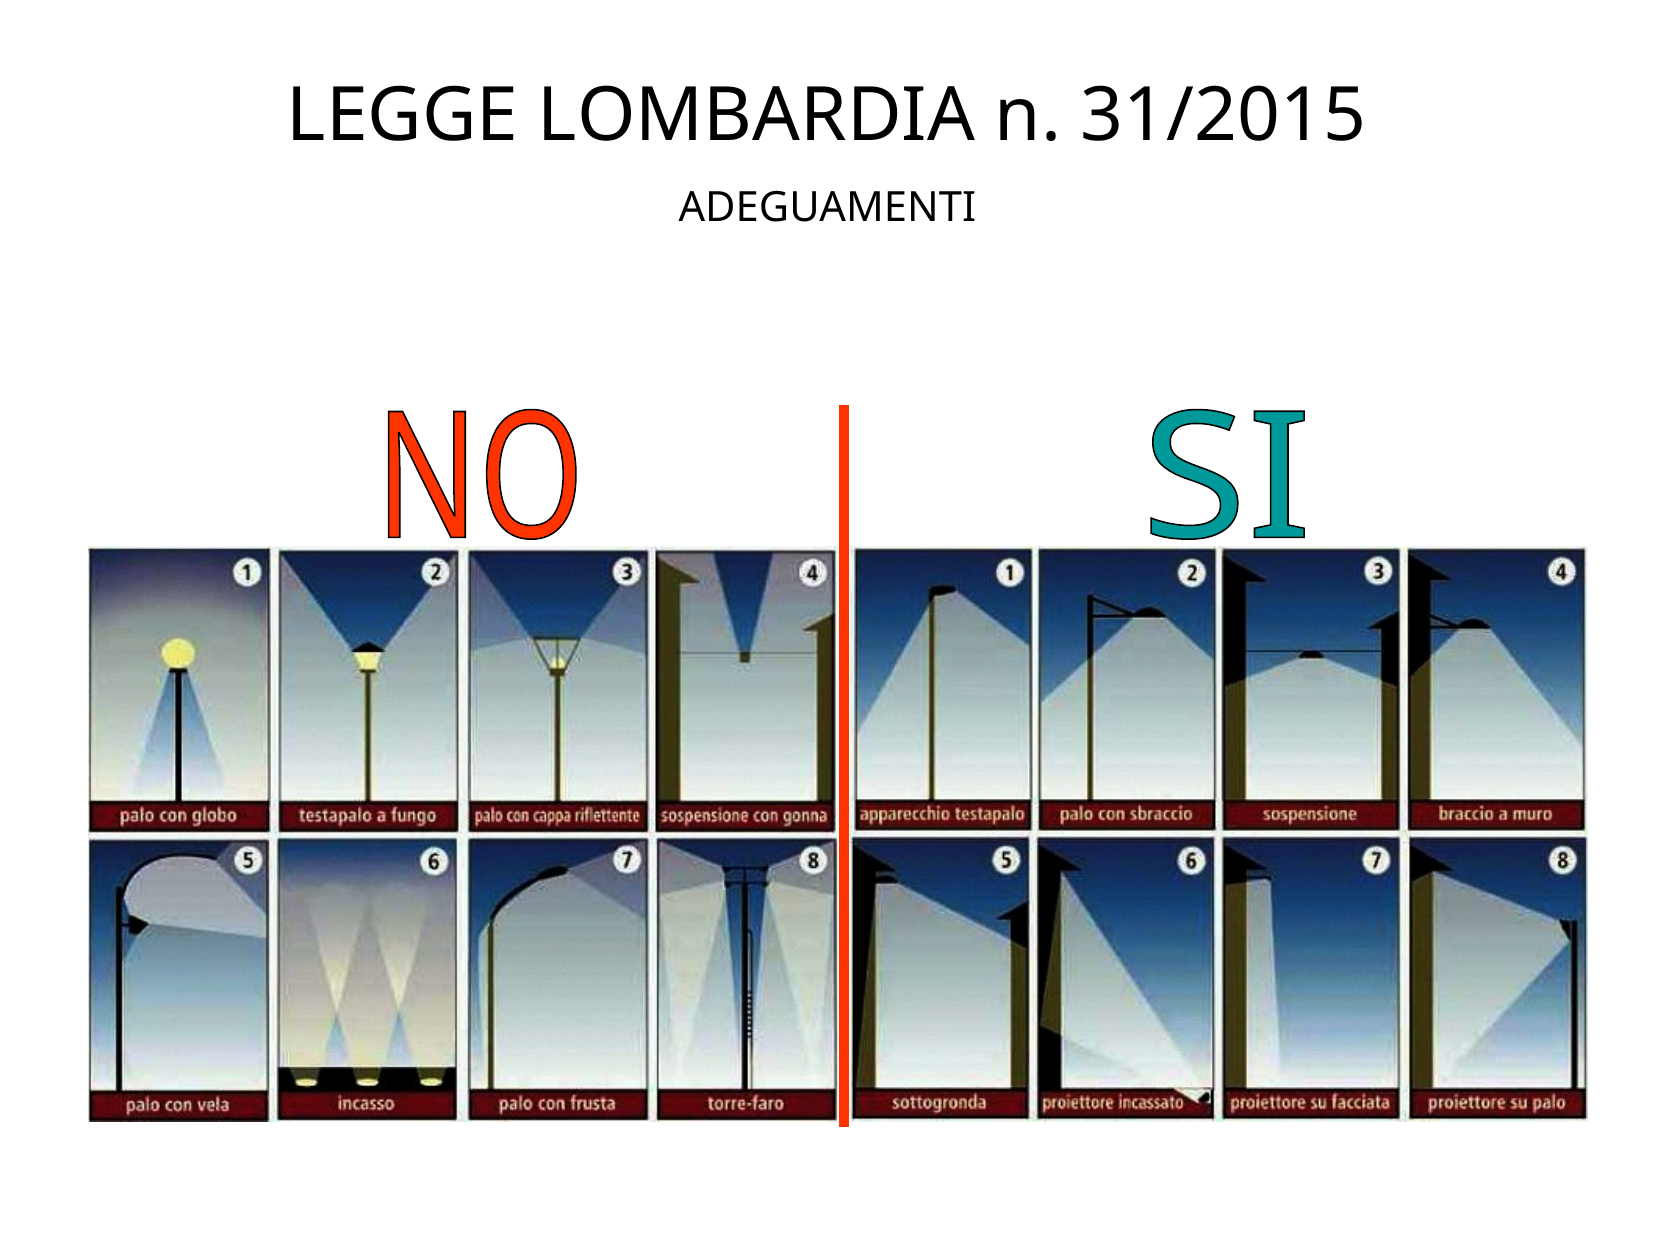

# LEGGE LOMBARDIA n. 31/2015
ADEGUAMENTI
NO
SI